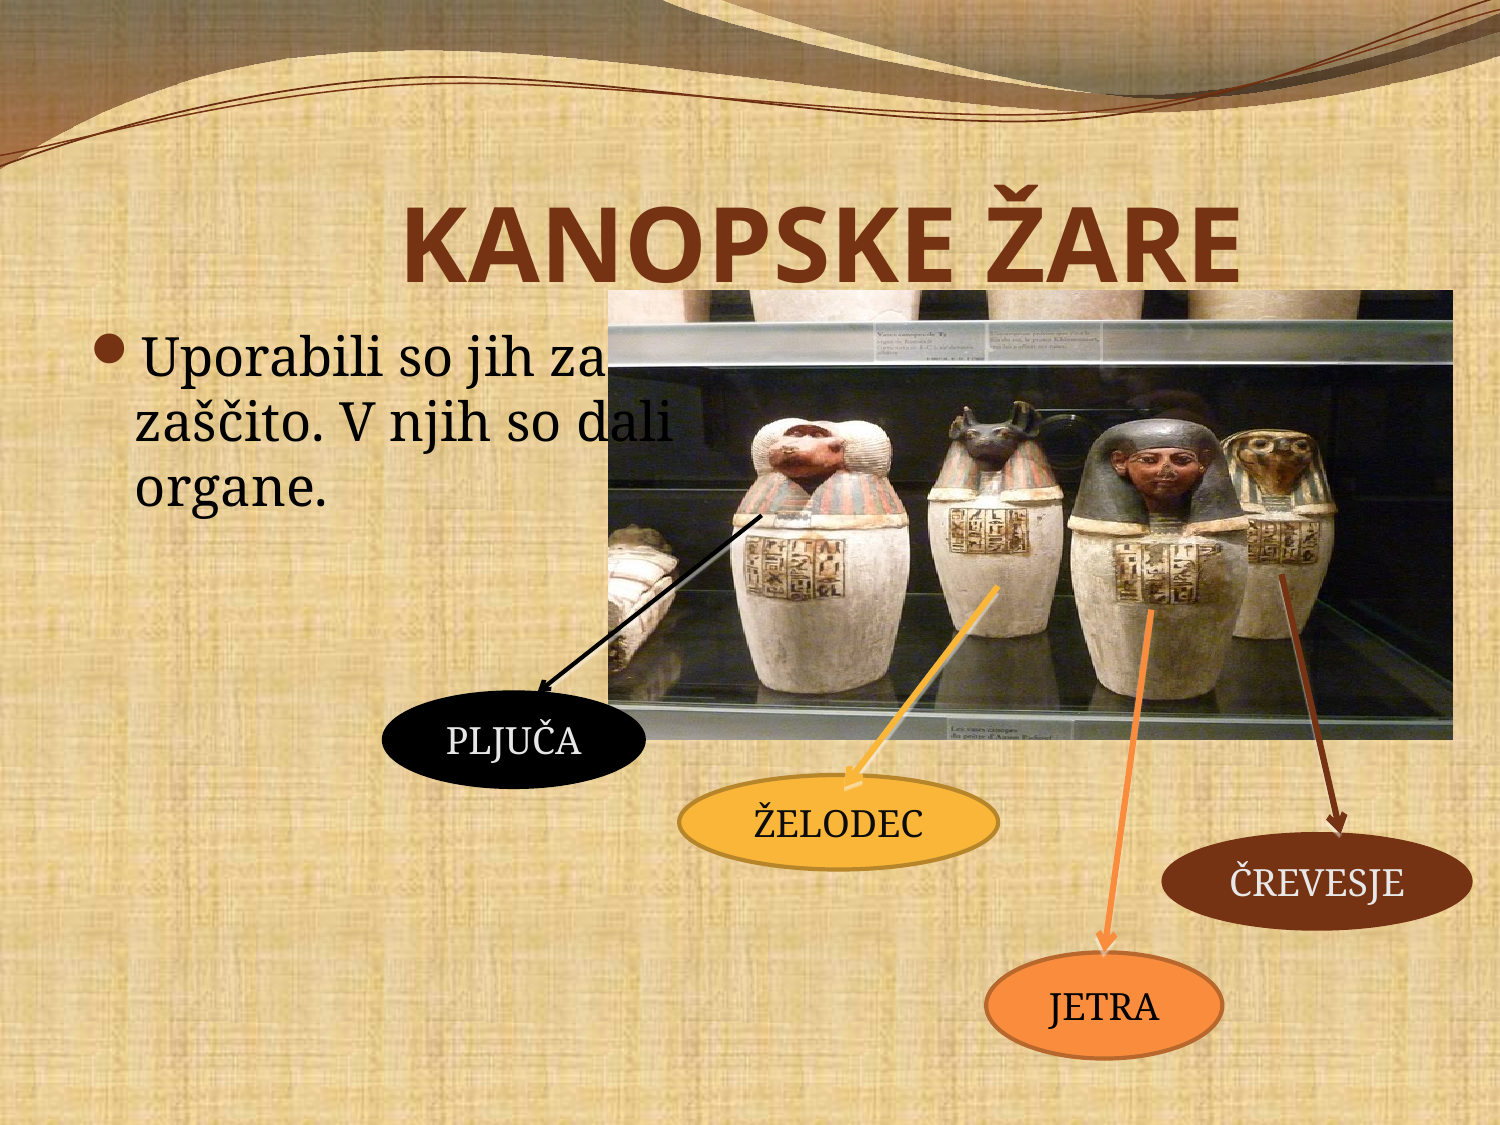

# KANOPSKE ŽARE
Uporabili so jih za zaščito. V njih so dali organe.
PLJUČA
ŽELODEC
ČREVESJE
JETRA